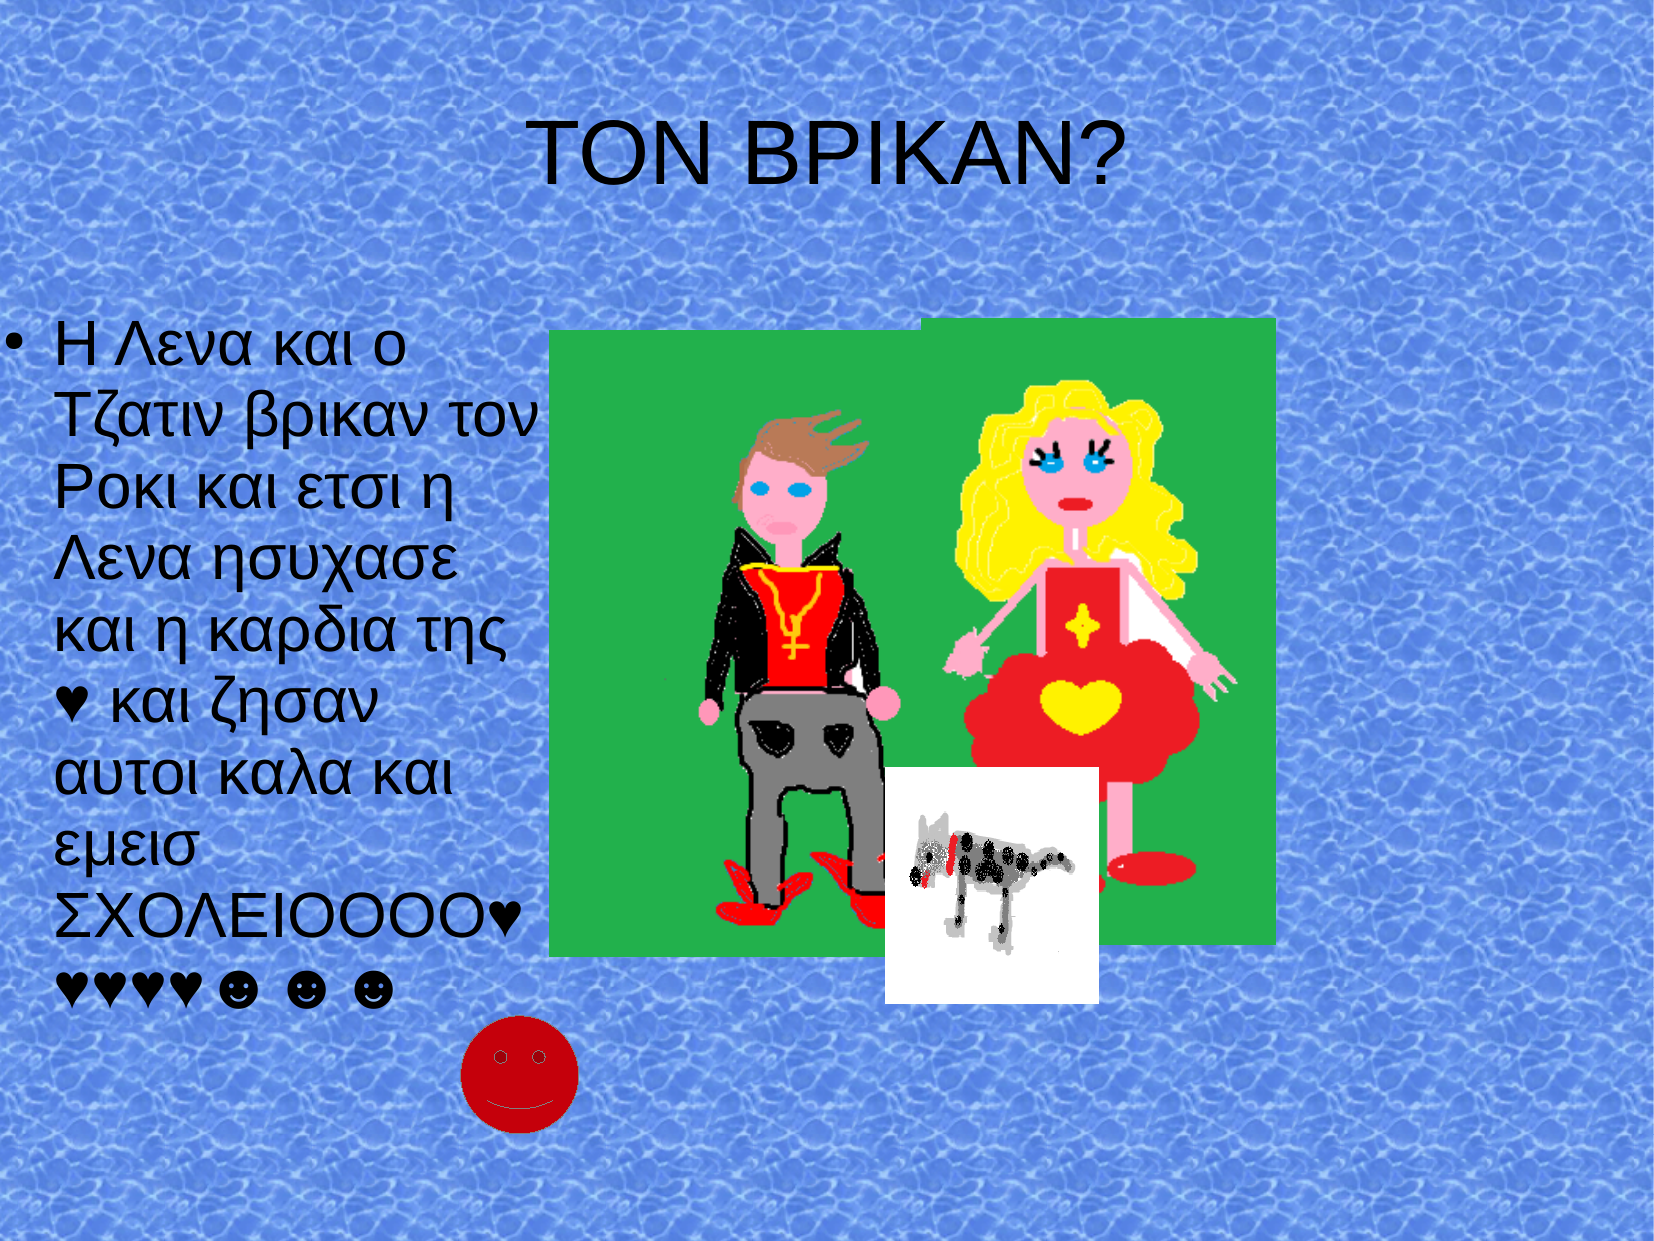

# ΤΟΝ ΒΡΙΚΑΝ?
Η Λενα και ο Τζατιν βρικαν τον Ροκι και ετσι η Λενα ησυχασε και η καρδια της ♥ και ζησαν αυτοι καλα και εμεισ ΣΧΟΛΕΙΟΟΟΟ♥♥♥♥♥☻☻☻